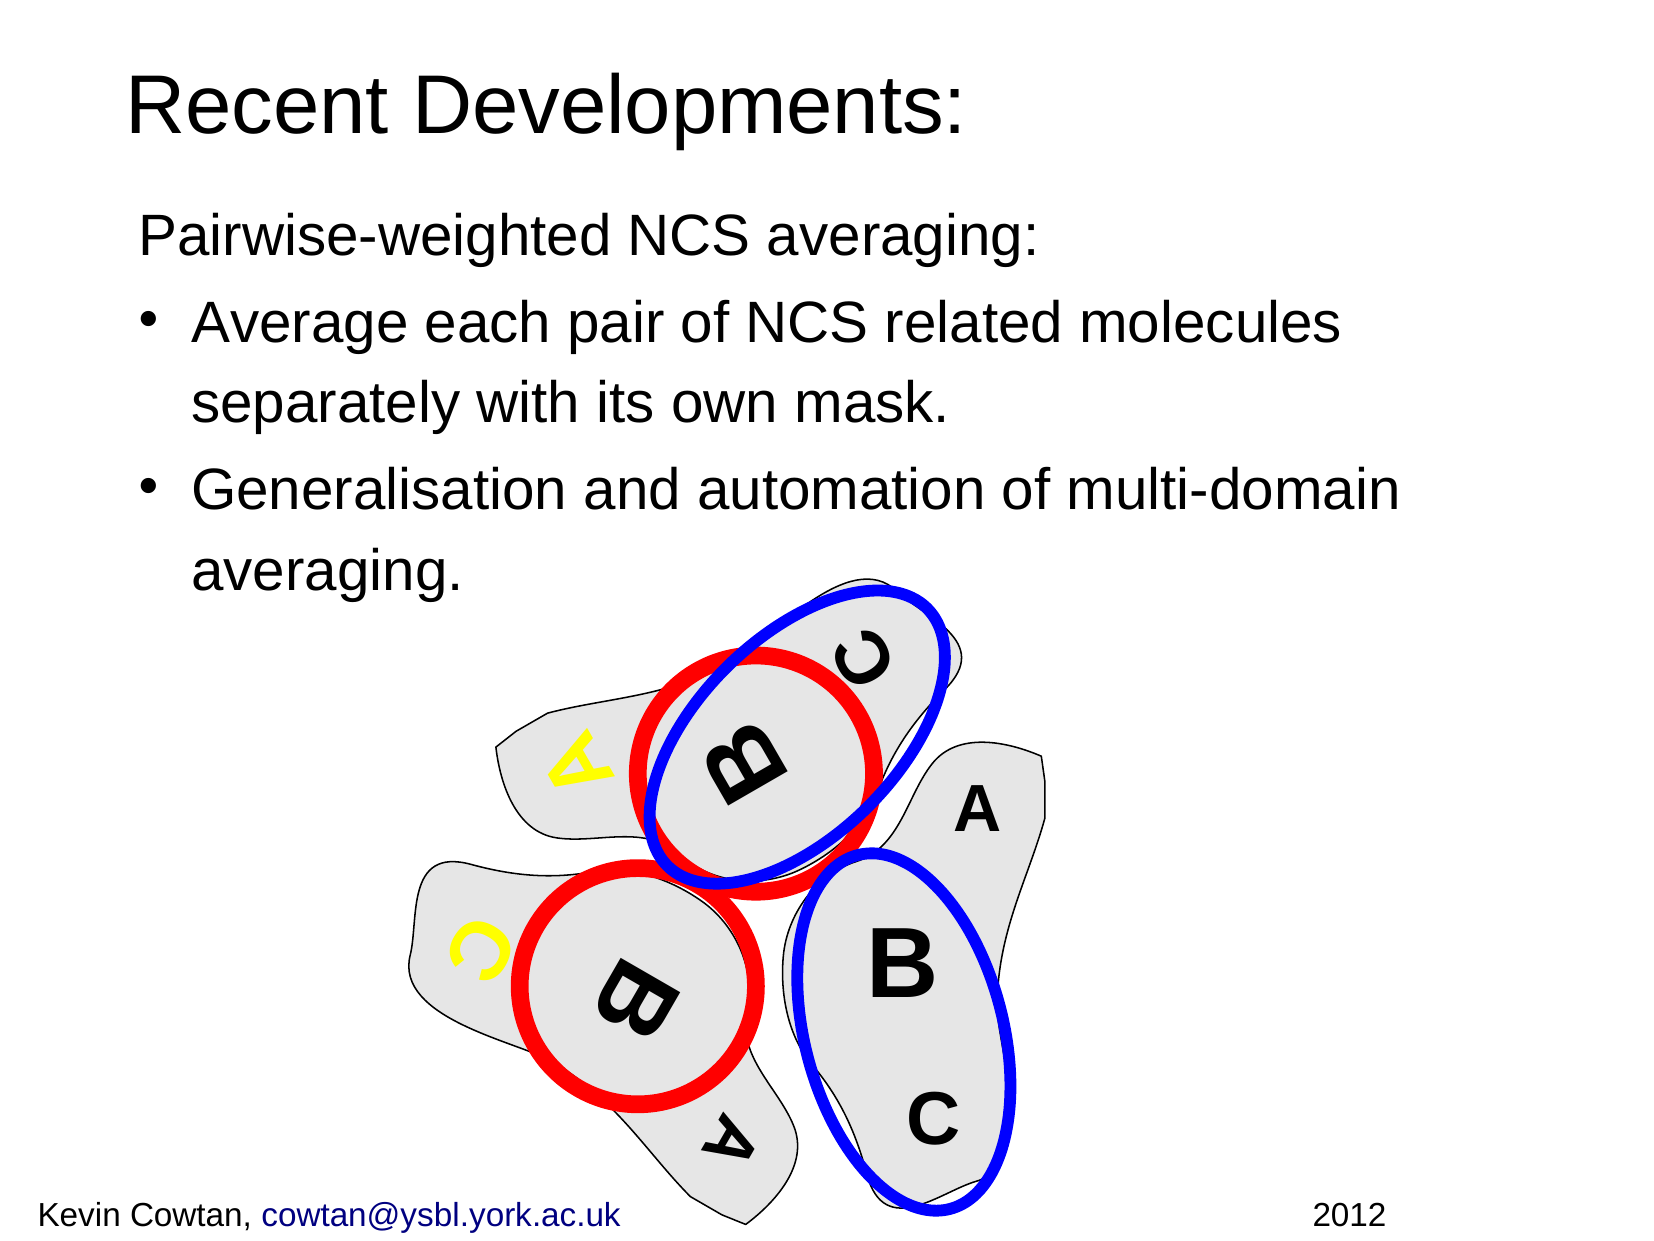

# Recent Developments:
Pairwise-weighted NCS averaging:
Average each pair of NCS related molecules separately with its own mask.
Generalisation and automation of multi-domain averaging.
C
B
A
A
C
B
B
C
A